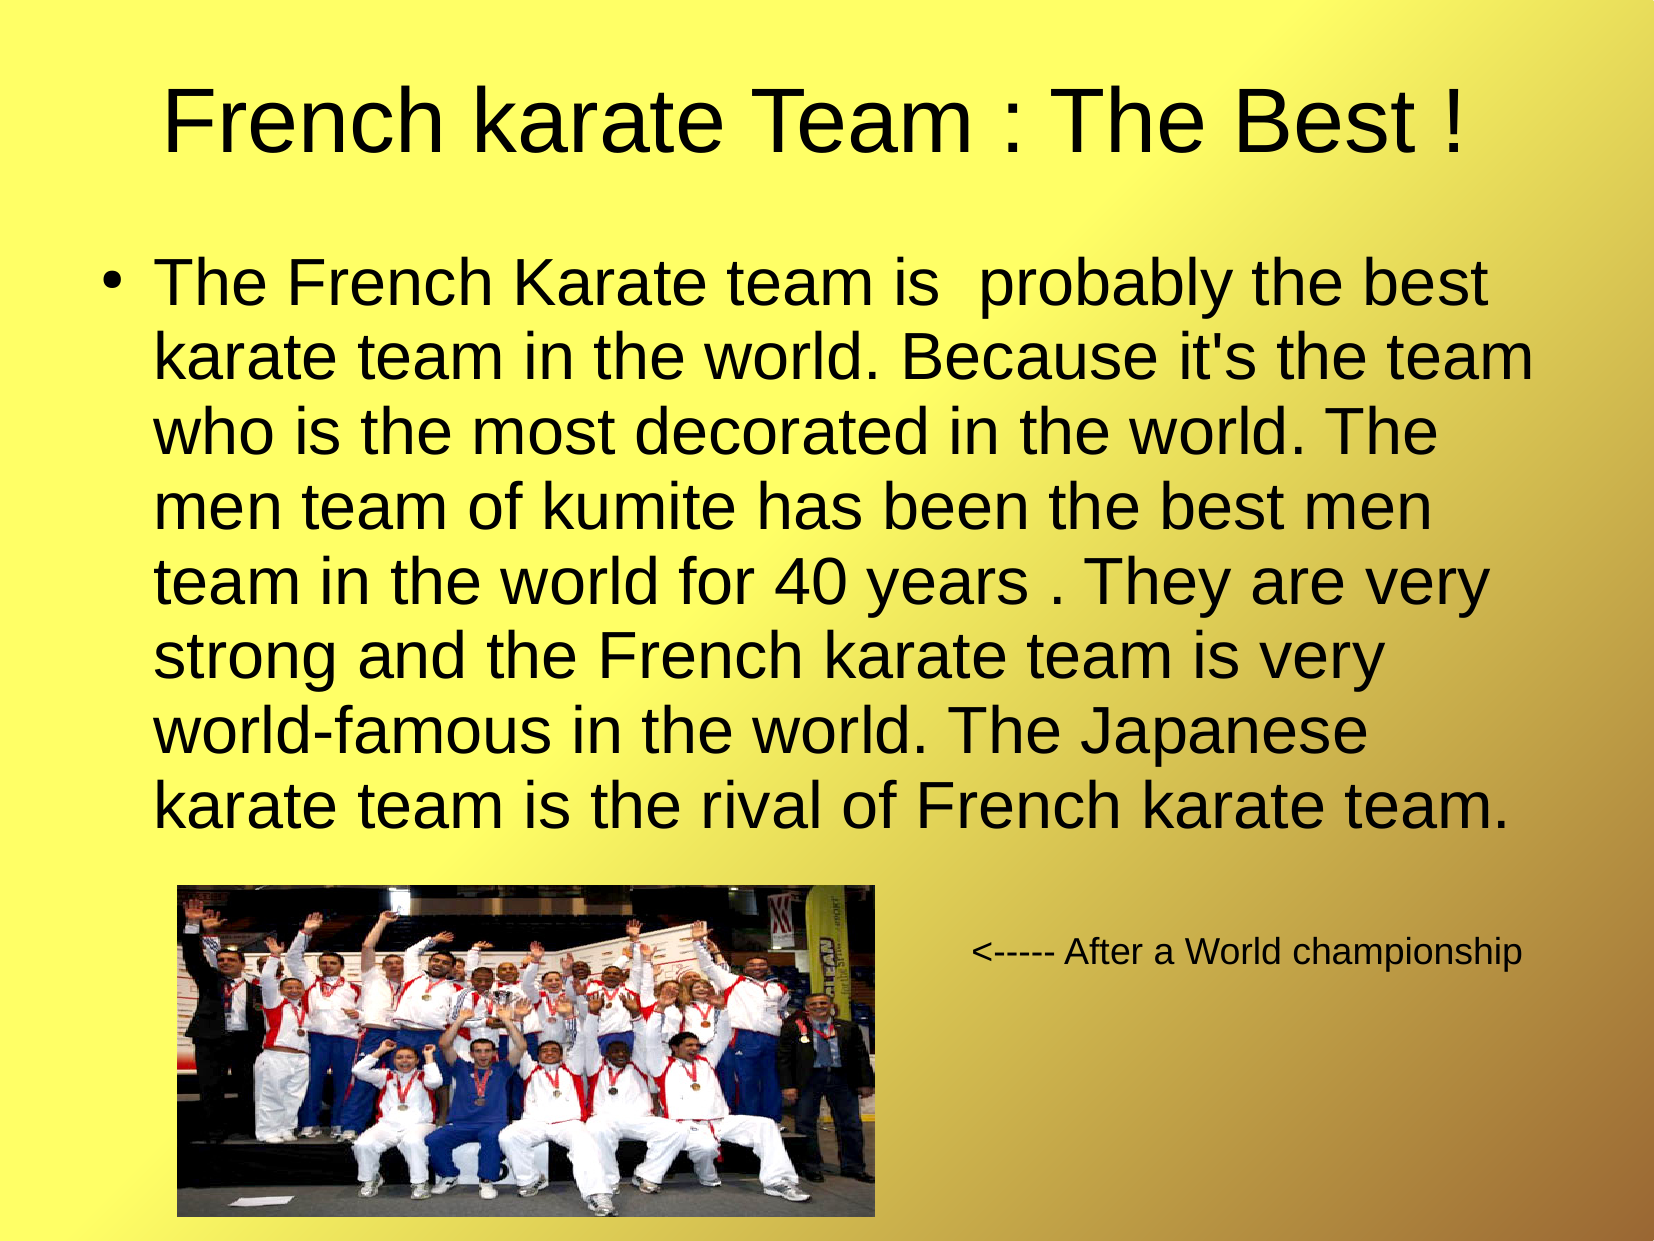

# French karate Team : The Best !
The French Karate team is probably the best karate team in the world. Because it's the team who is the most decorated in the world. The men team of kumite has been the best men team in the world for 40 years . They are very strong and the French karate team is very world-famous in the world. The Japanese karate team is the rival of French karate team.
<----- After a World championship